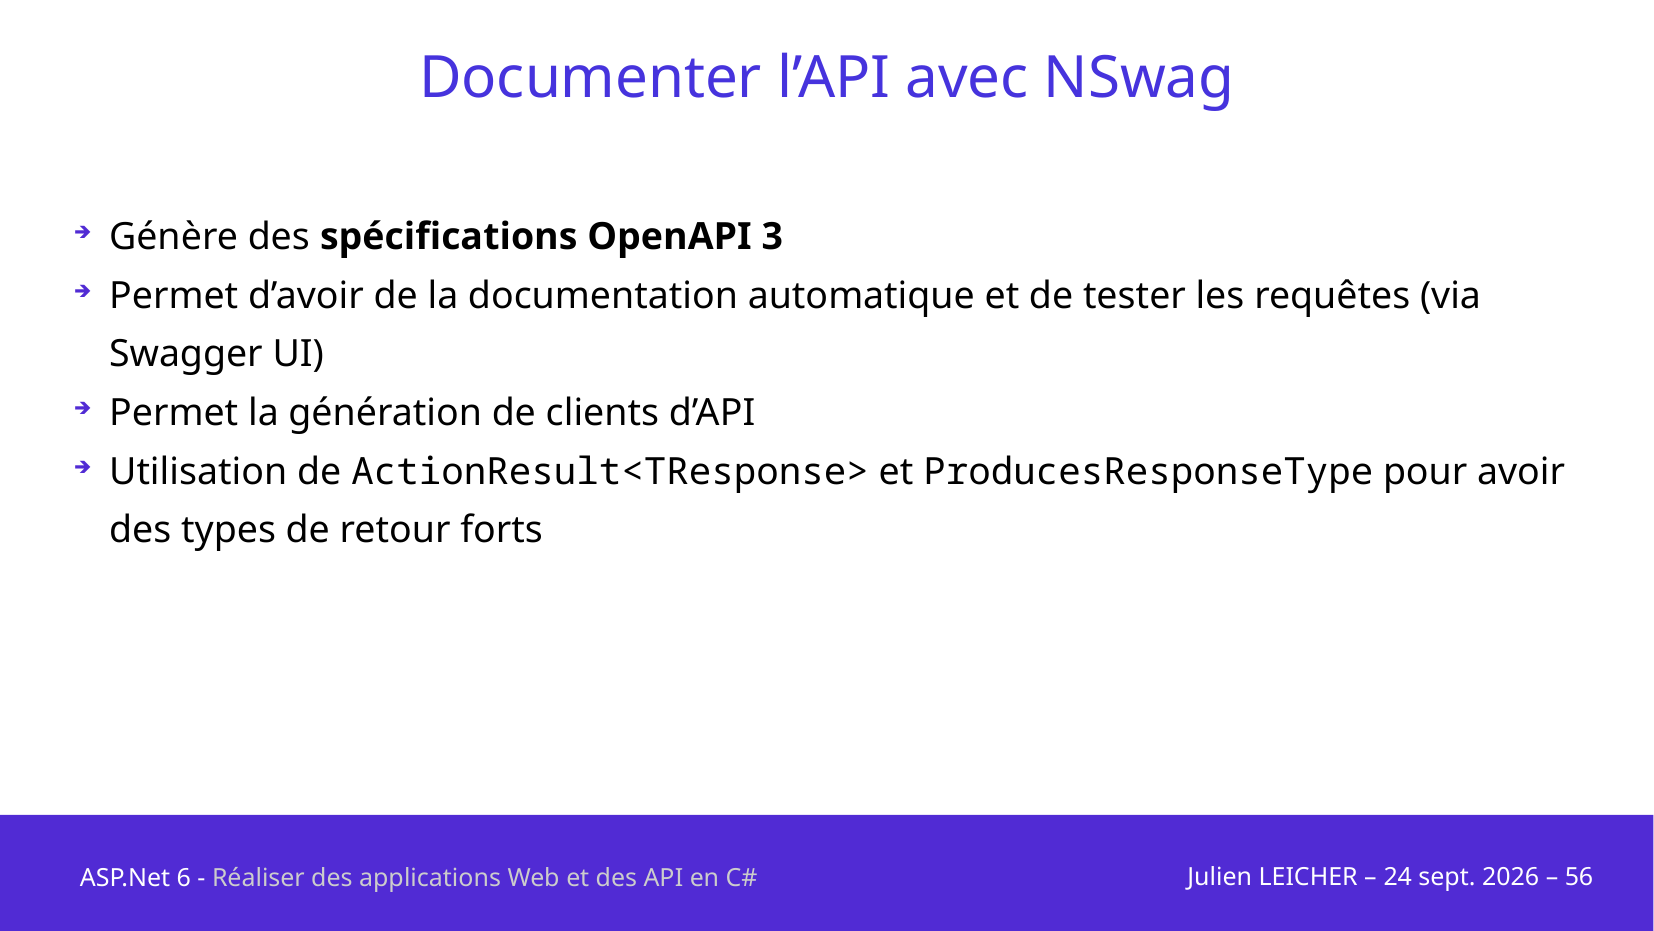

Documenter l’API avec NSwag
Génère des spécifications OpenAPI 3
Permet d’avoir de la documentation automatique et de tester les requêtes (via Swagger UI)
Permet la génération de clients d’API
Utilisation de ActionResult<TResponse> et ProducesResponseType pour avoir des types de retour forts
Julien LEICHER – –
ASP.Net 6 - Réaliser des applications Web et des API en C#